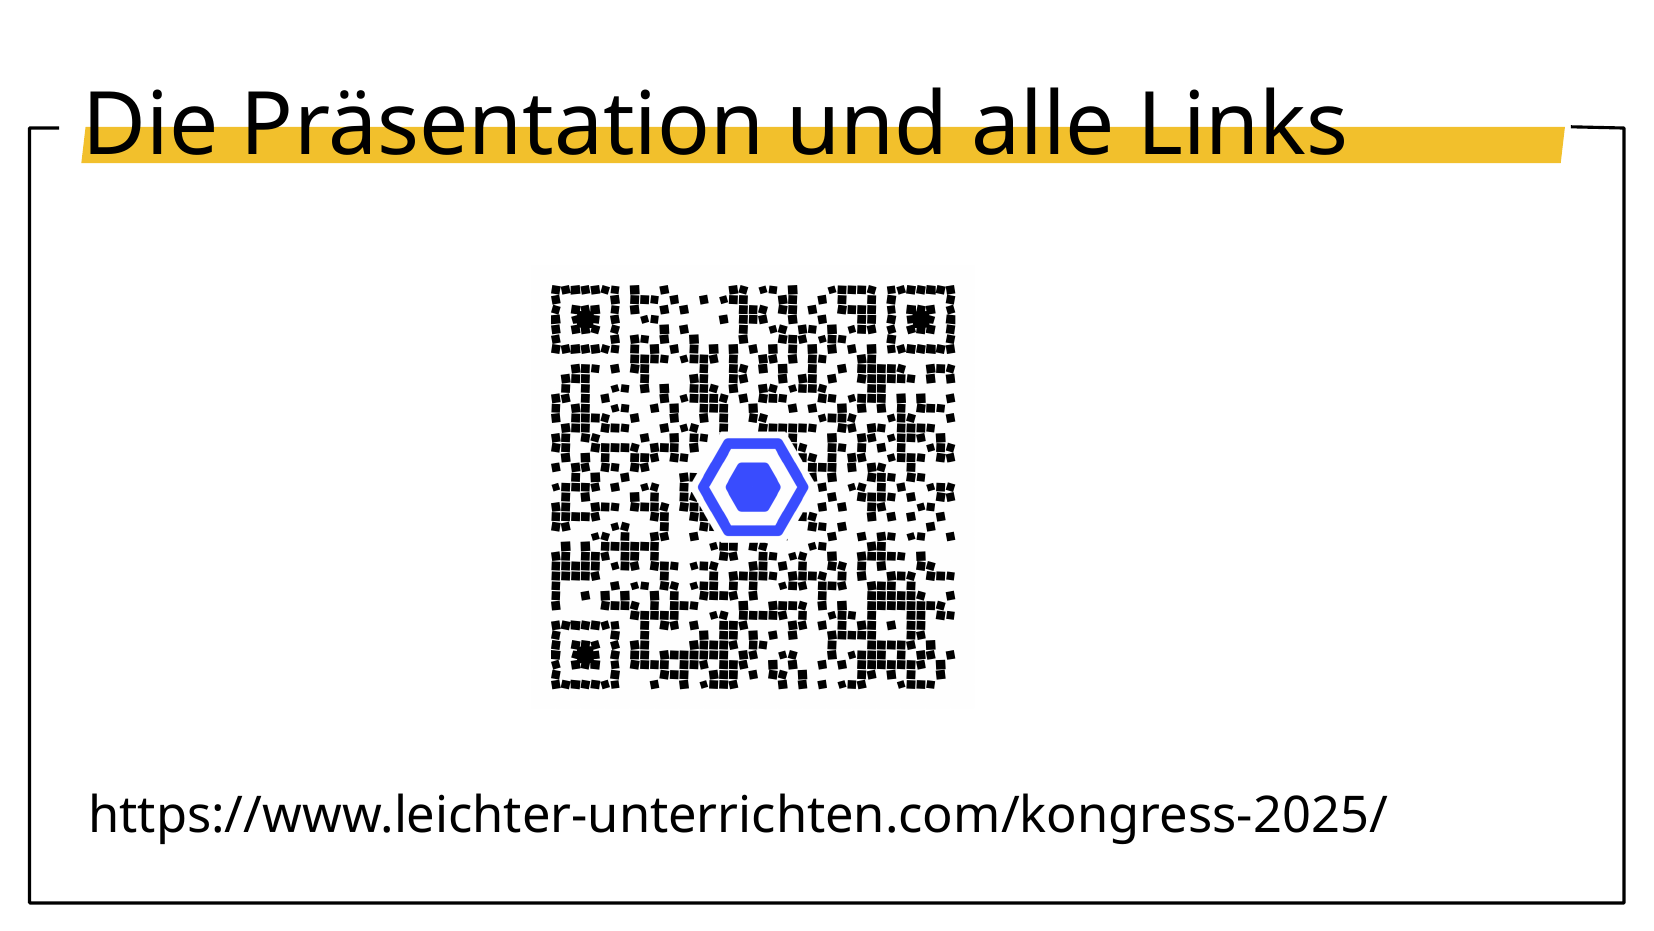

# Die Präsentation und alle Links
https://www.leichter-unterrichten.com/kongress-2025/